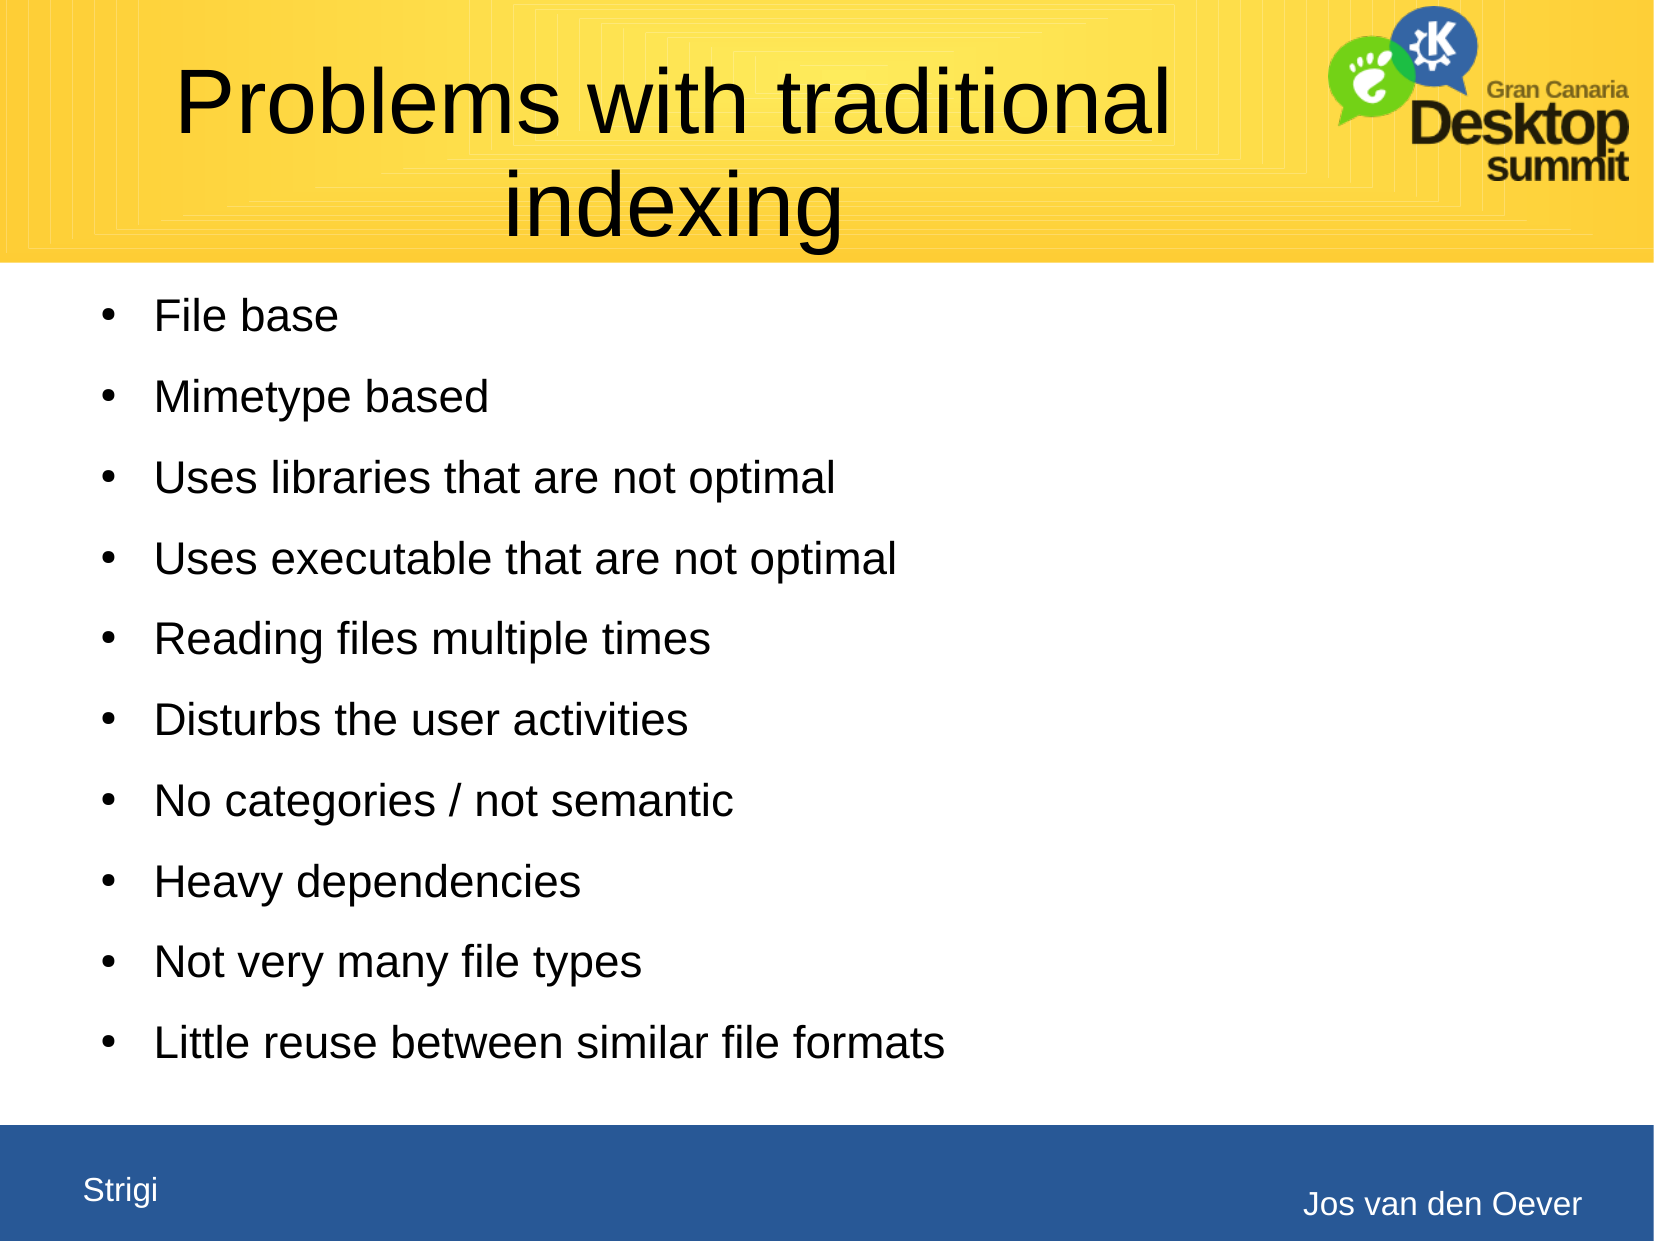

# Problems with traditional indexing
File base
Mimetype based
Uses libraries that are not optimal
Uses executable that are not optimal
Reading files multiple times
Disturbs the user activities
No categories / not semantic
Heavy dependencies
Not very many file types
Little reuse between similar file formats